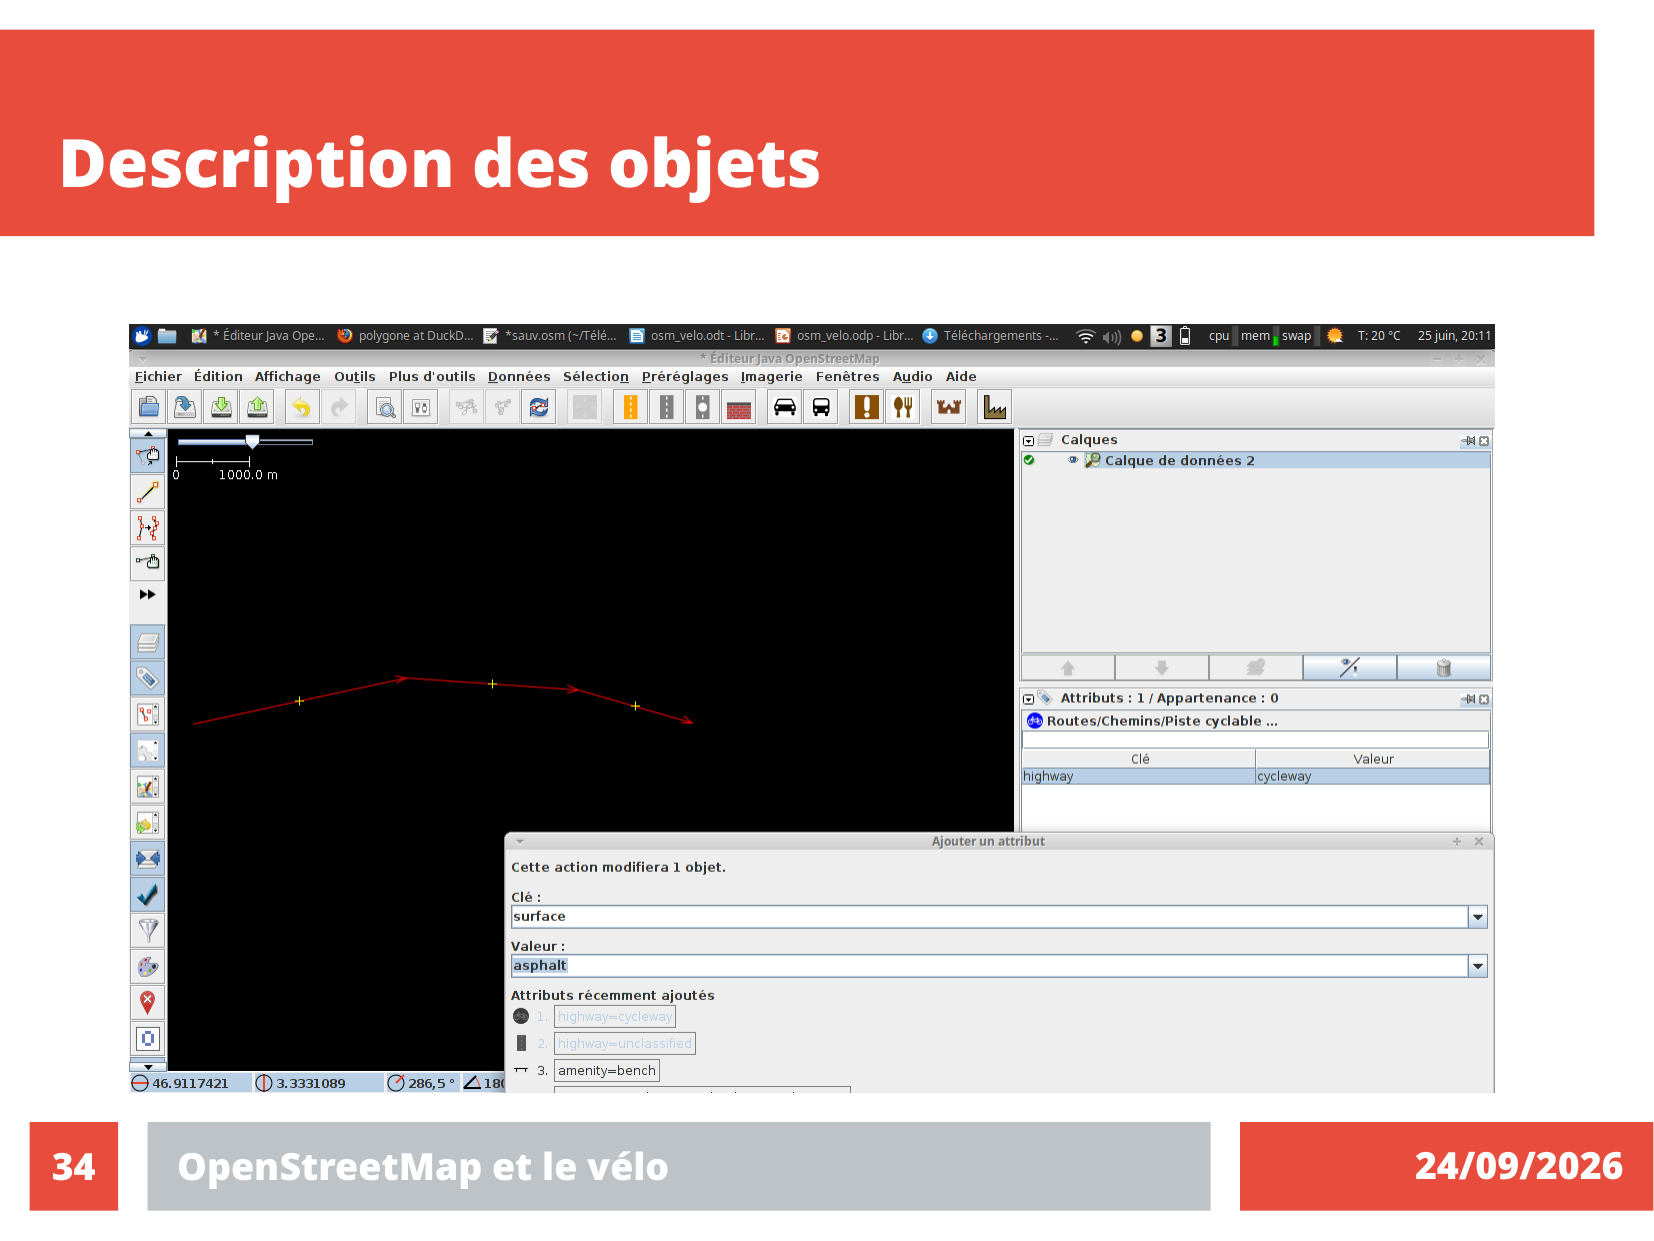

# Description des objets
34
OpenStreetMap et le vélo